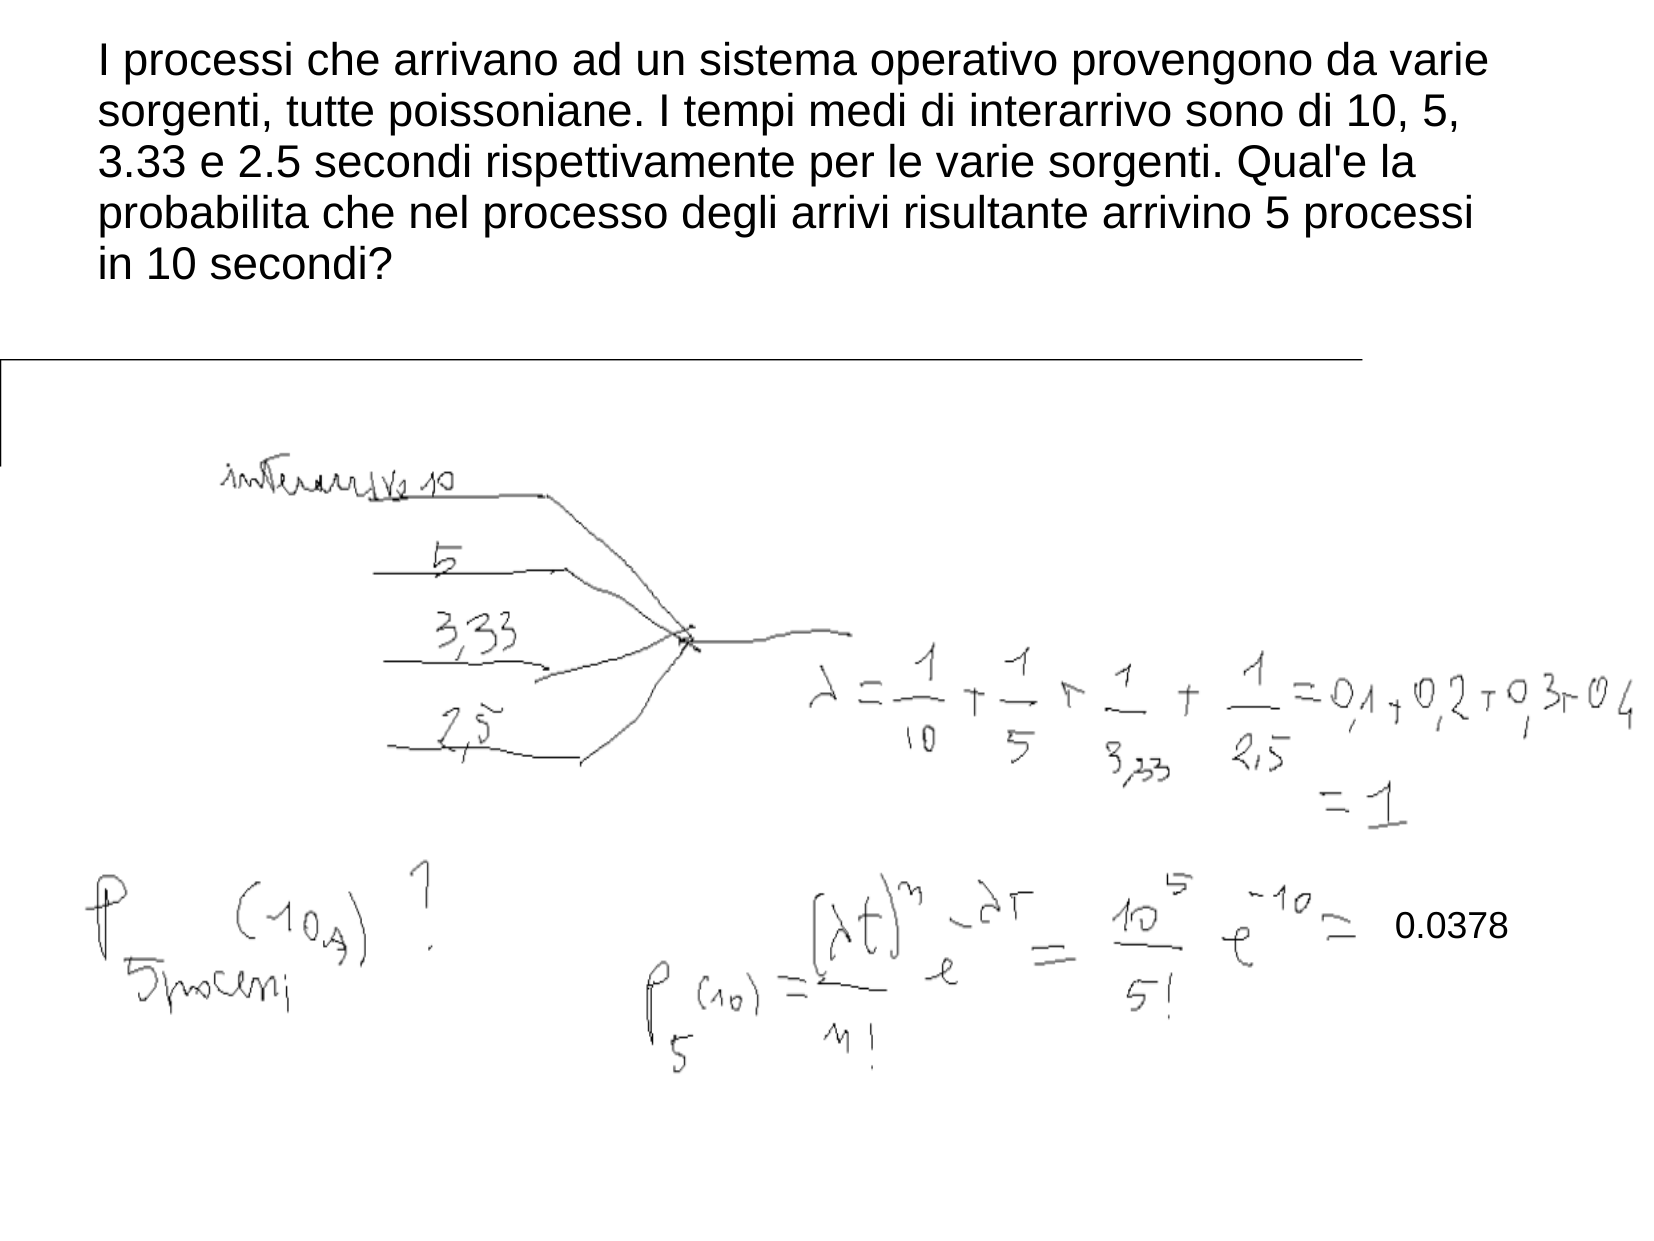

I processi che arrivano ad un sistema operativo provengono da varie sorgenti, tutte poissoniane. I tempi medi di interarrivo sono di 10, 5, 3.33 e 2.5 secondi rispettivamente per le varie sorgenti. Qual'e la
probabilita che nel processo degli arrivi risultante arrivino 5 processi in 10 secondi?
0.0378